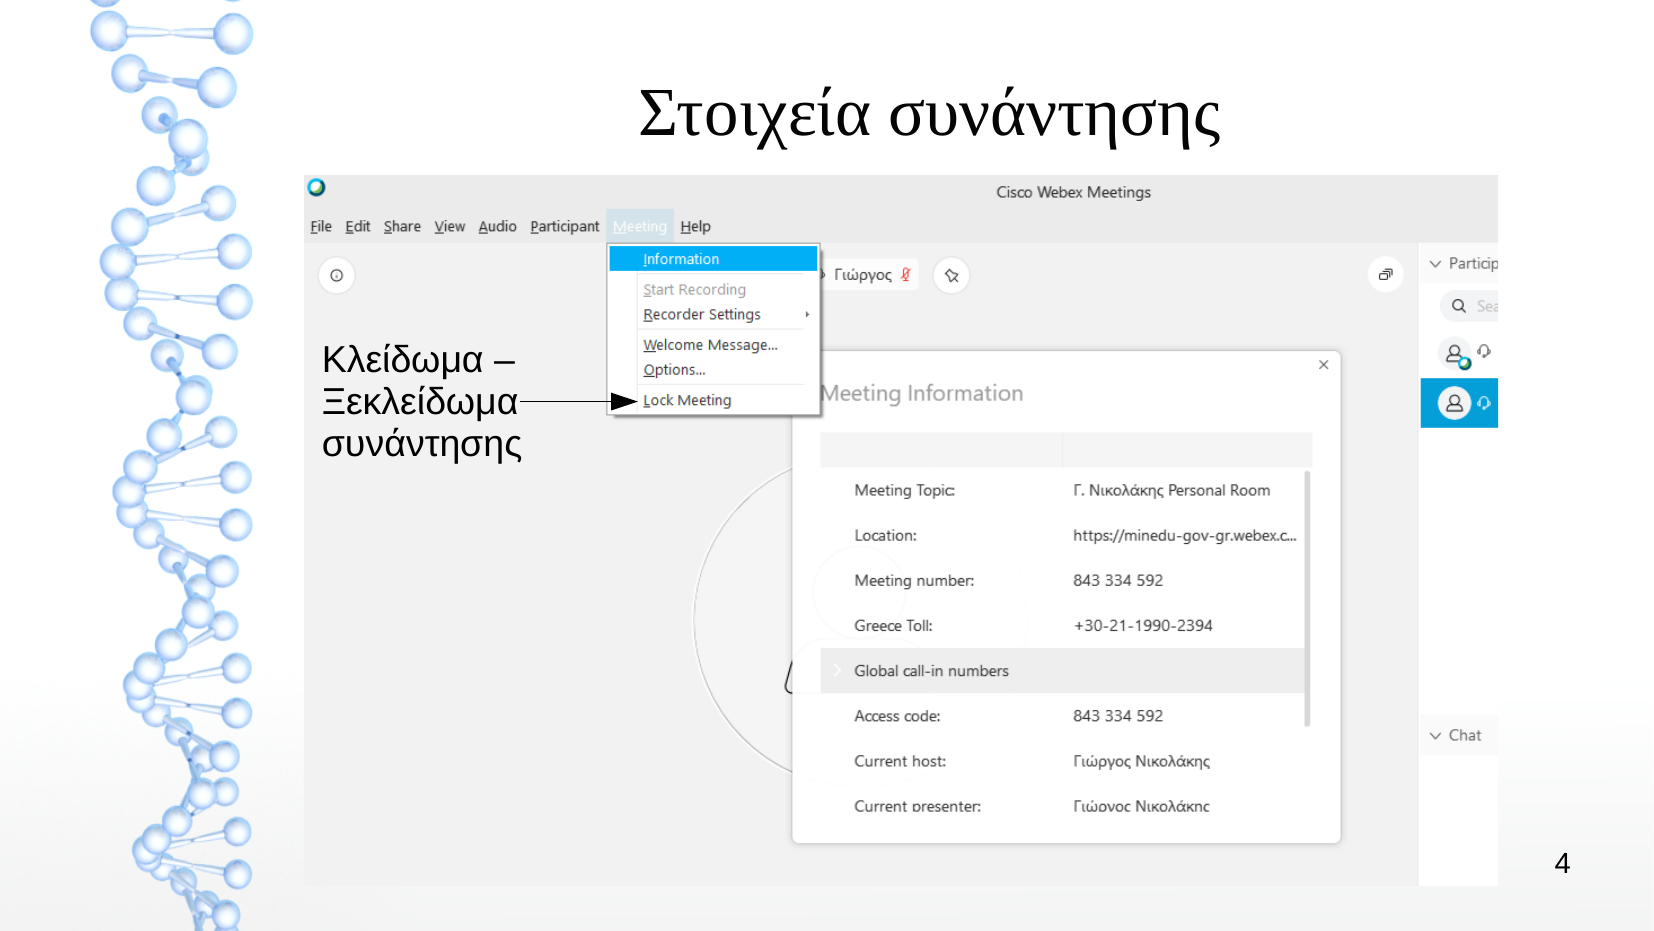

# Στοιχεία συνάντησης
Κλείδωμα – Ξεκλείδωμα συνάντησης
4